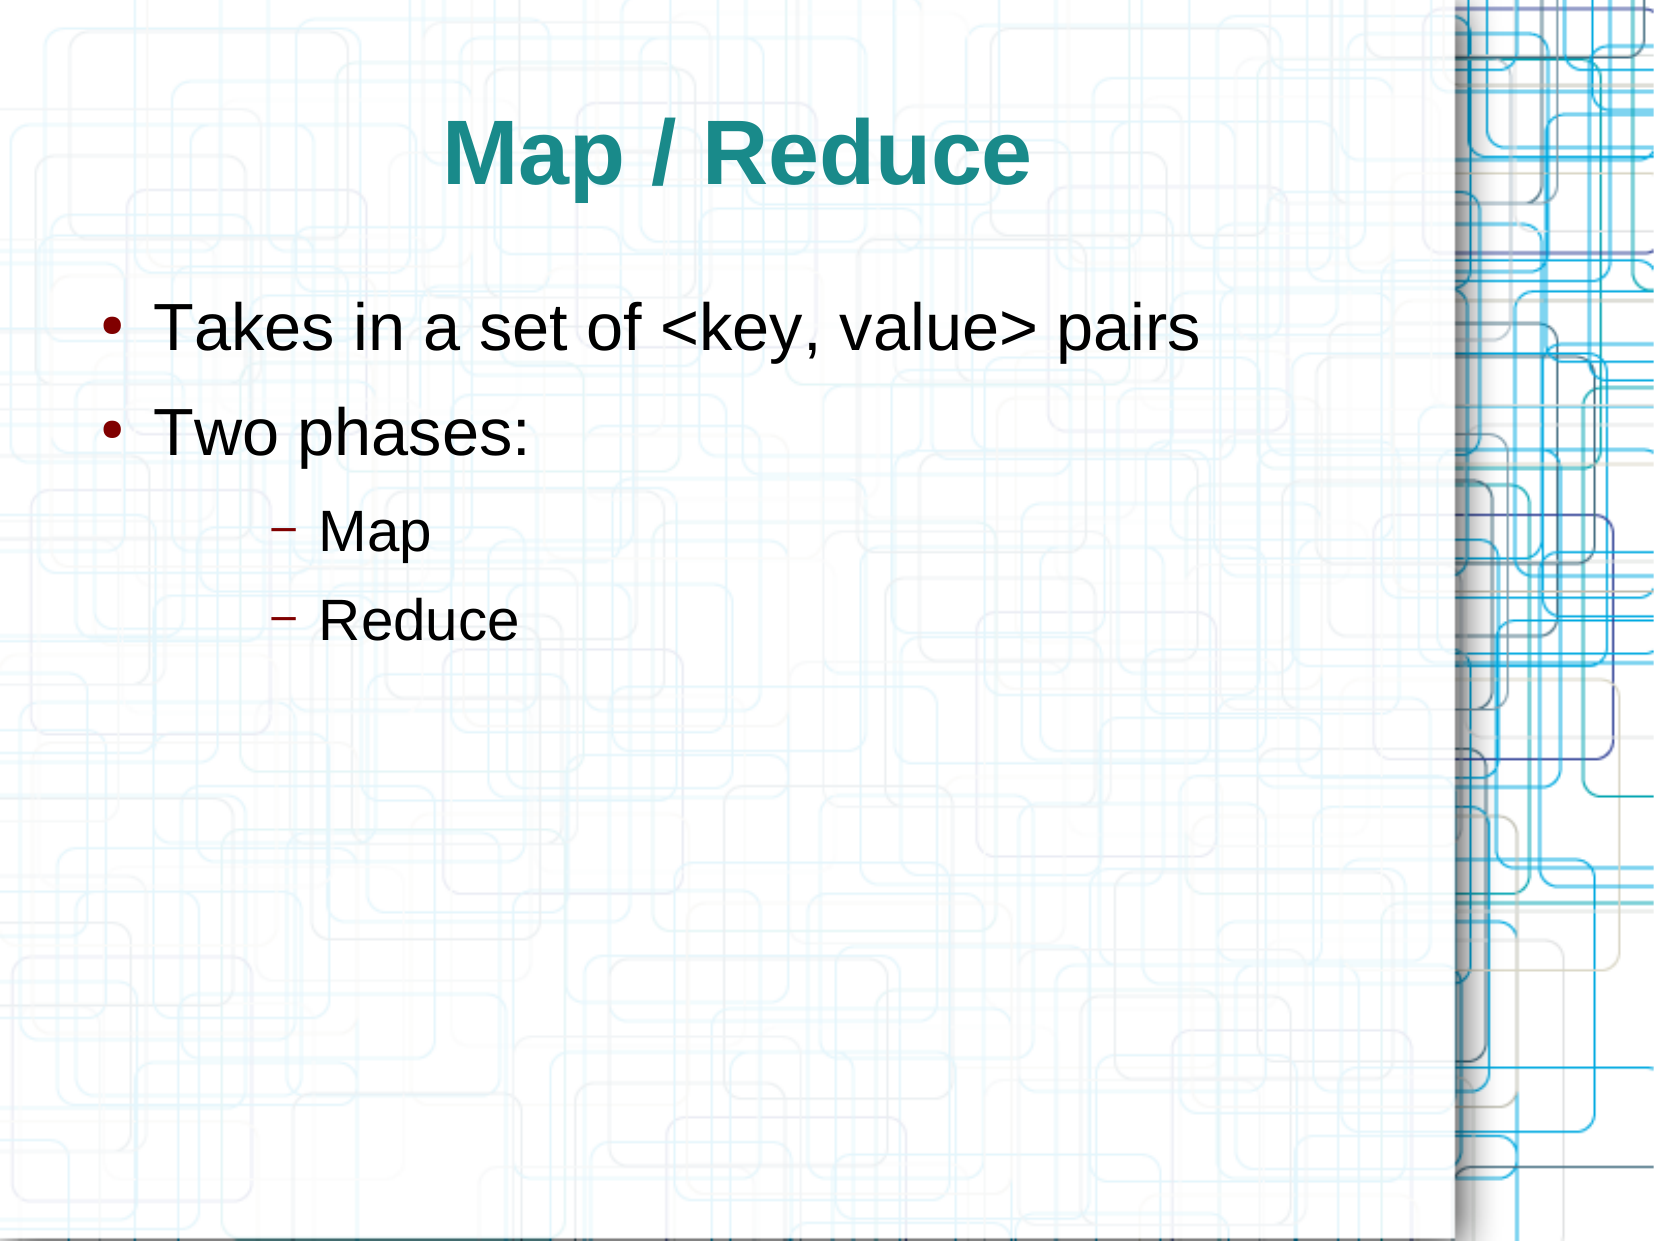

# Map / Reduce
Takes in a set of <key, value> pairs
Two phases:
Map
Reduce